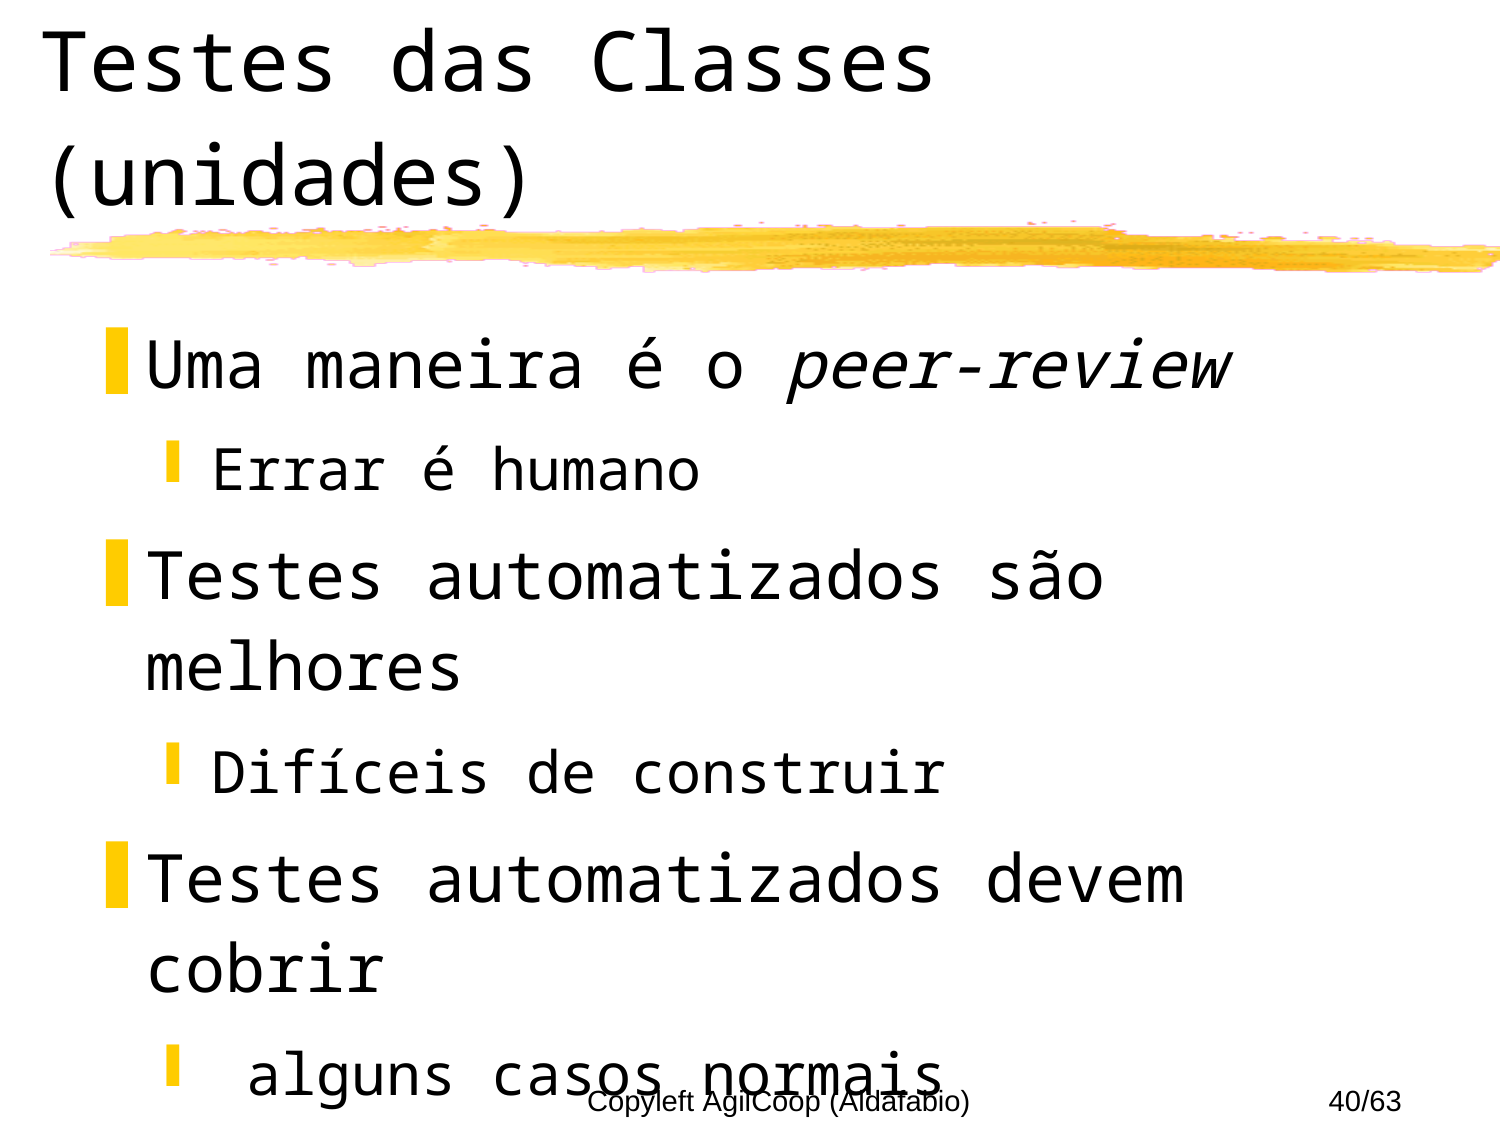

# Testes das Classes (unidades)
Uma maneira é o peer-review
Errar é humano
Testes automatizados são melhores
Difíceis de construir
Testes automatizados devem cobrir
 alguns casos normais
o maior número possível de casos limítrofes
40